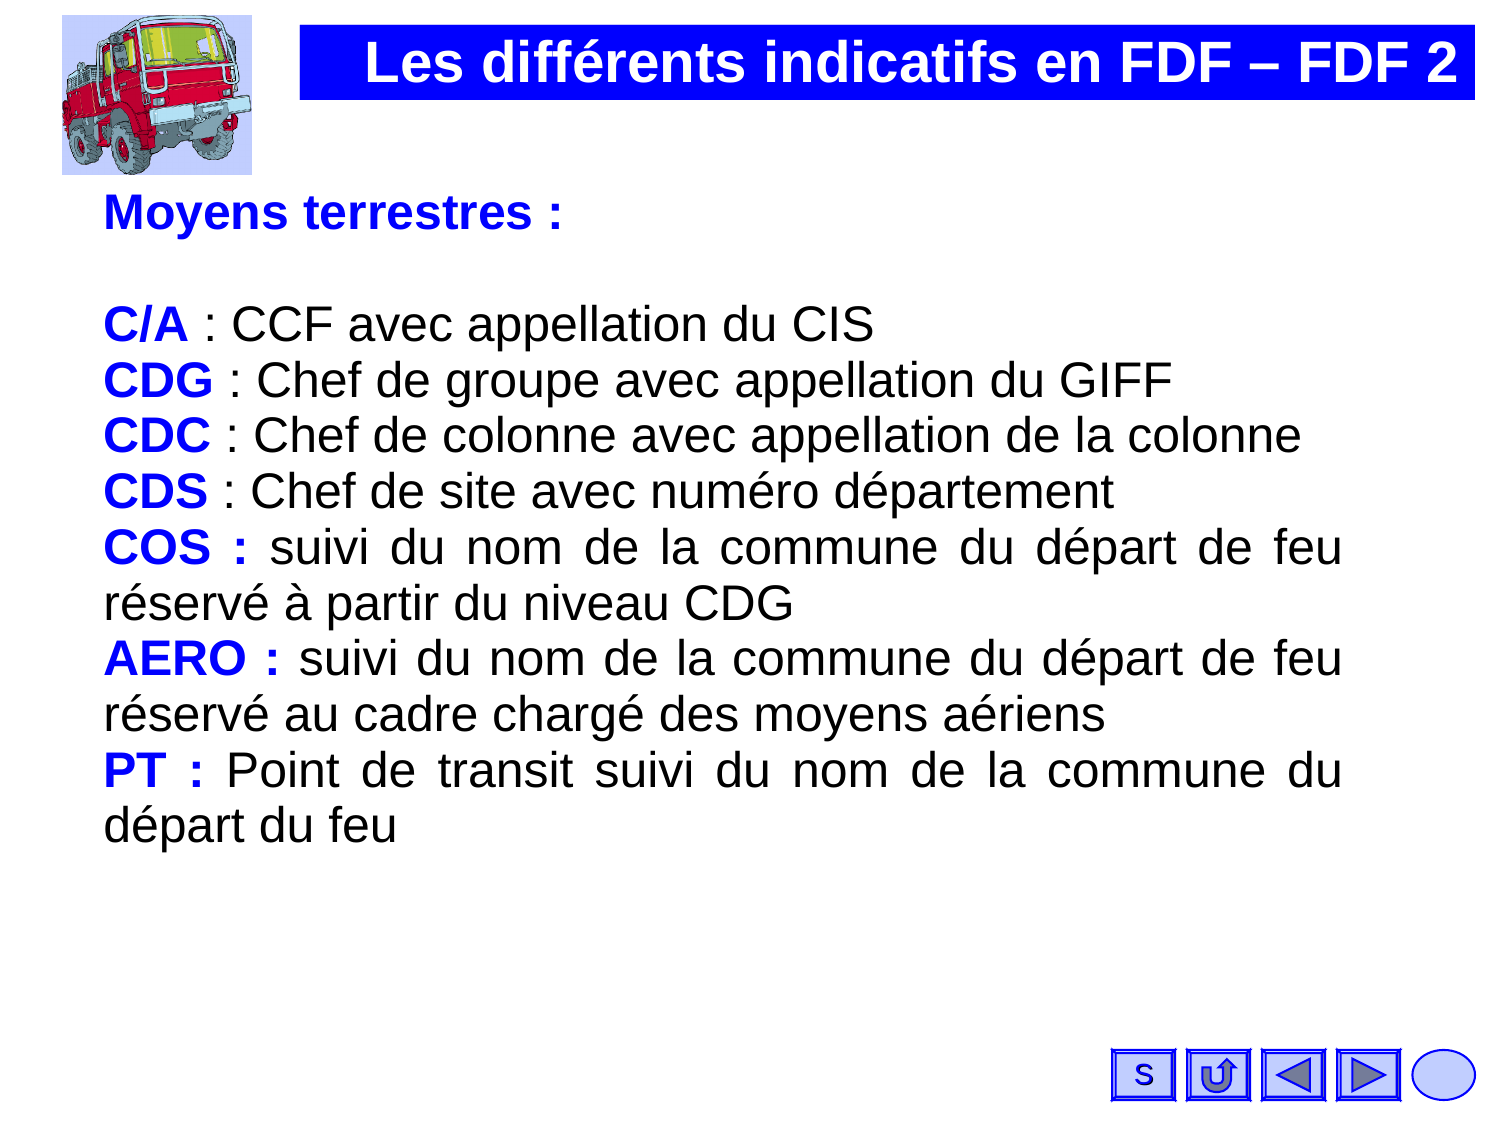

Les différents indicatifs en FDF – FDF 2
Moyens terrestres :
C/A : CCF avec appellation du CIS
CDG : Chef de groupe avec appellation du GIFF
CDC : Chef de colonne avec appellation de la colonne
CDS : Chef de site avec numéro département
COS : suivi du nom de la commune du départ de feu réservé à partir du niveau CDG
AERO : suivi du nom de la commune du départ de feu réservé au cadre chargé des moyens aériens
PT : Point de transit suivi du nom de la commune du départ du feu